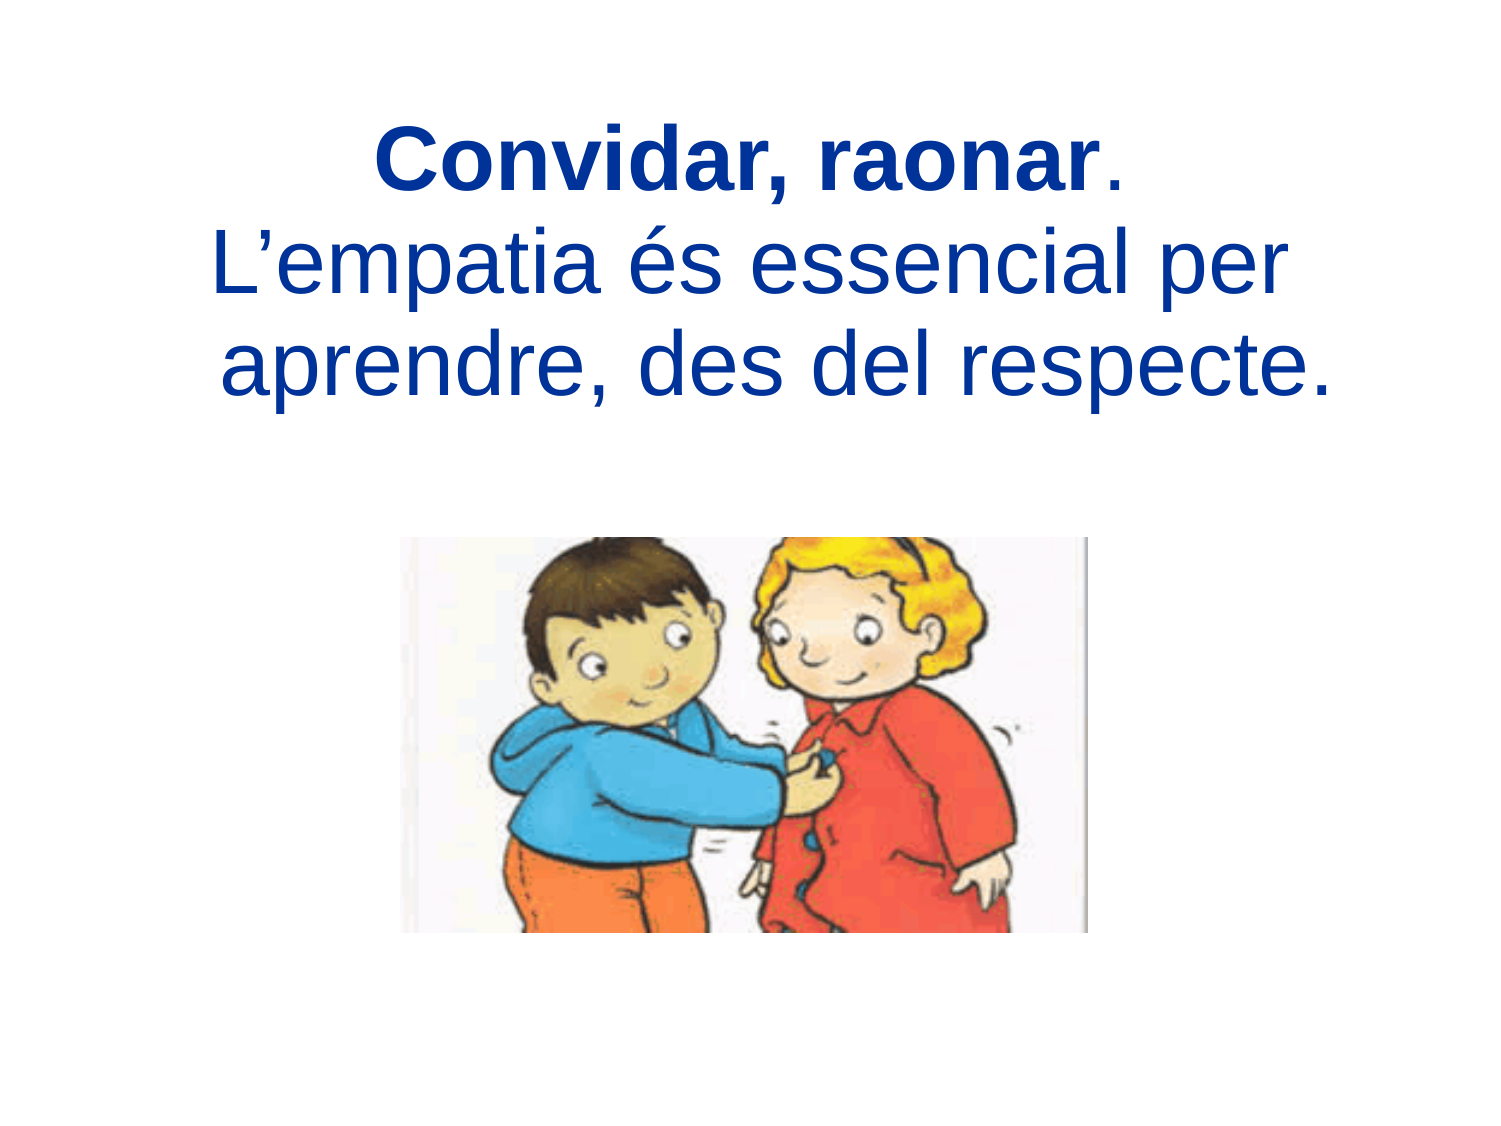

# Convidar, raonar.
L’empatia és essencial per aprendre, des del respecte.